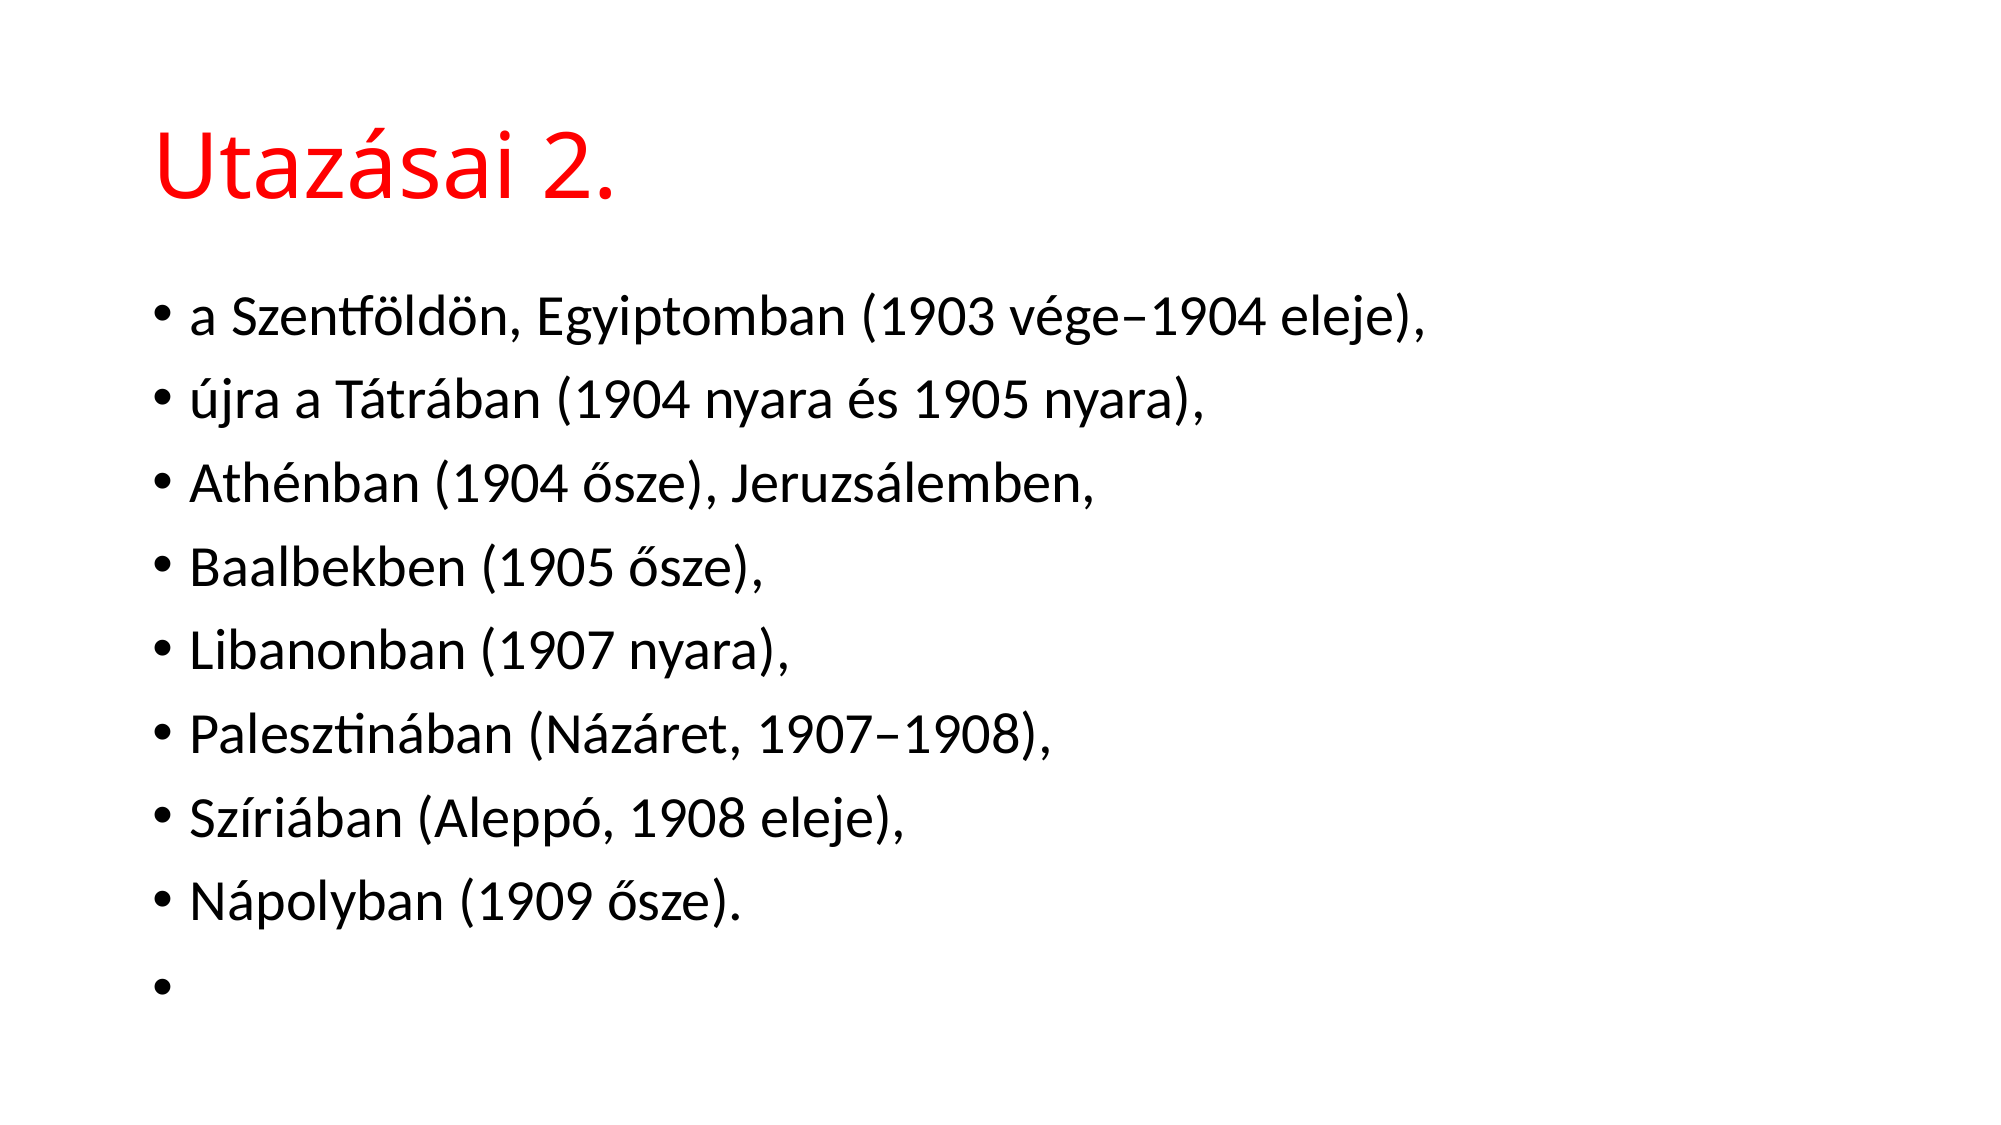

# Utazásai 2.
a Szentföldön, Egyiptomban (1903 vége–1904 eleje),
újra a Tátrában (1904 nyara és 1905 nyara),
Athénban (1904 ősze), Jeruzsálemben,
Baalbekben (1905 ősze),
Libanonban (1907 nyara),
Palesztinában (Názáret, 1907–1908),
Szíriában (Aleppó, 1908 eleje),
Nápolyban (1909 ősze).